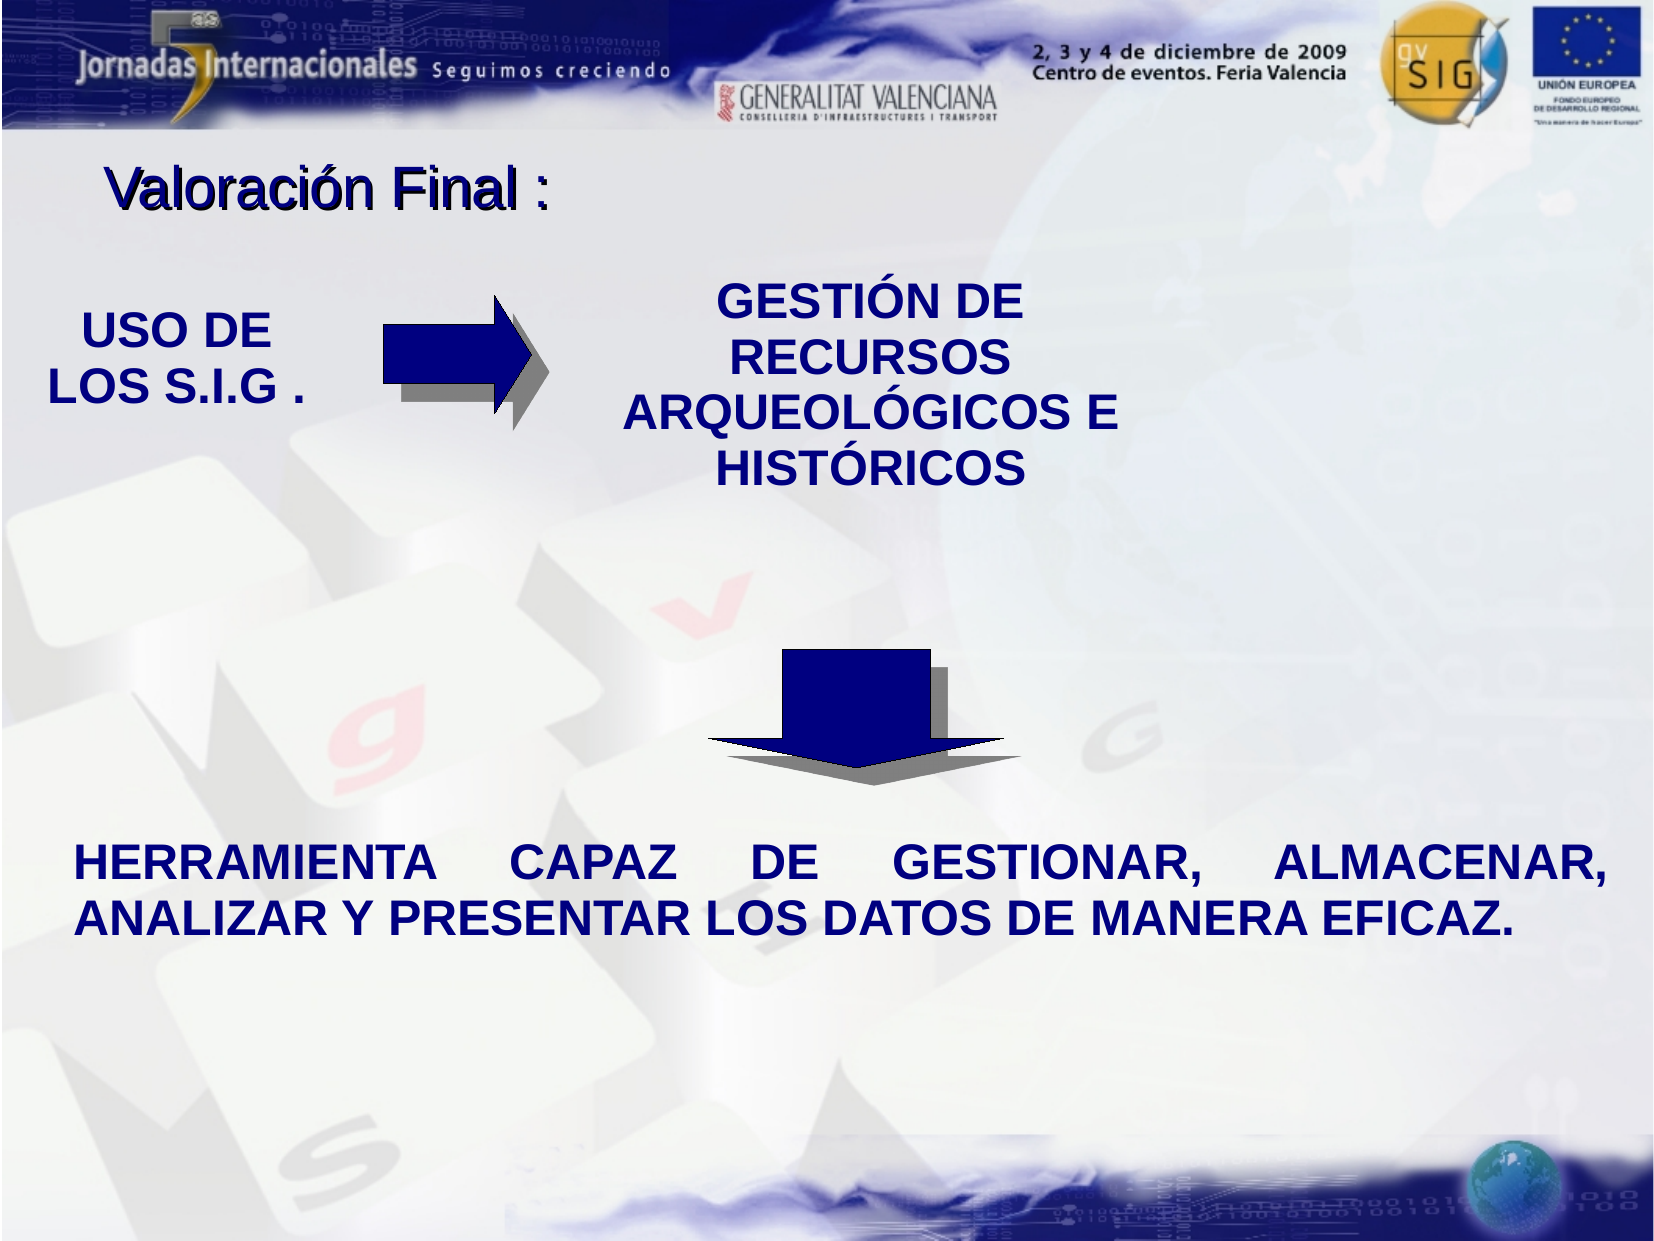

Valoración Final :
GESTIÓN DE RECURSOS ARQUEOLÓGICOS E HISTÓRICOS
USO DE LOS S.I.G .
HERRAMIENTA CAPAZ DE GESTIONAR, ALMACENAR, ANALIZAR Y PRESENTAR LOS DATOS DE MANERA EFICAZ.